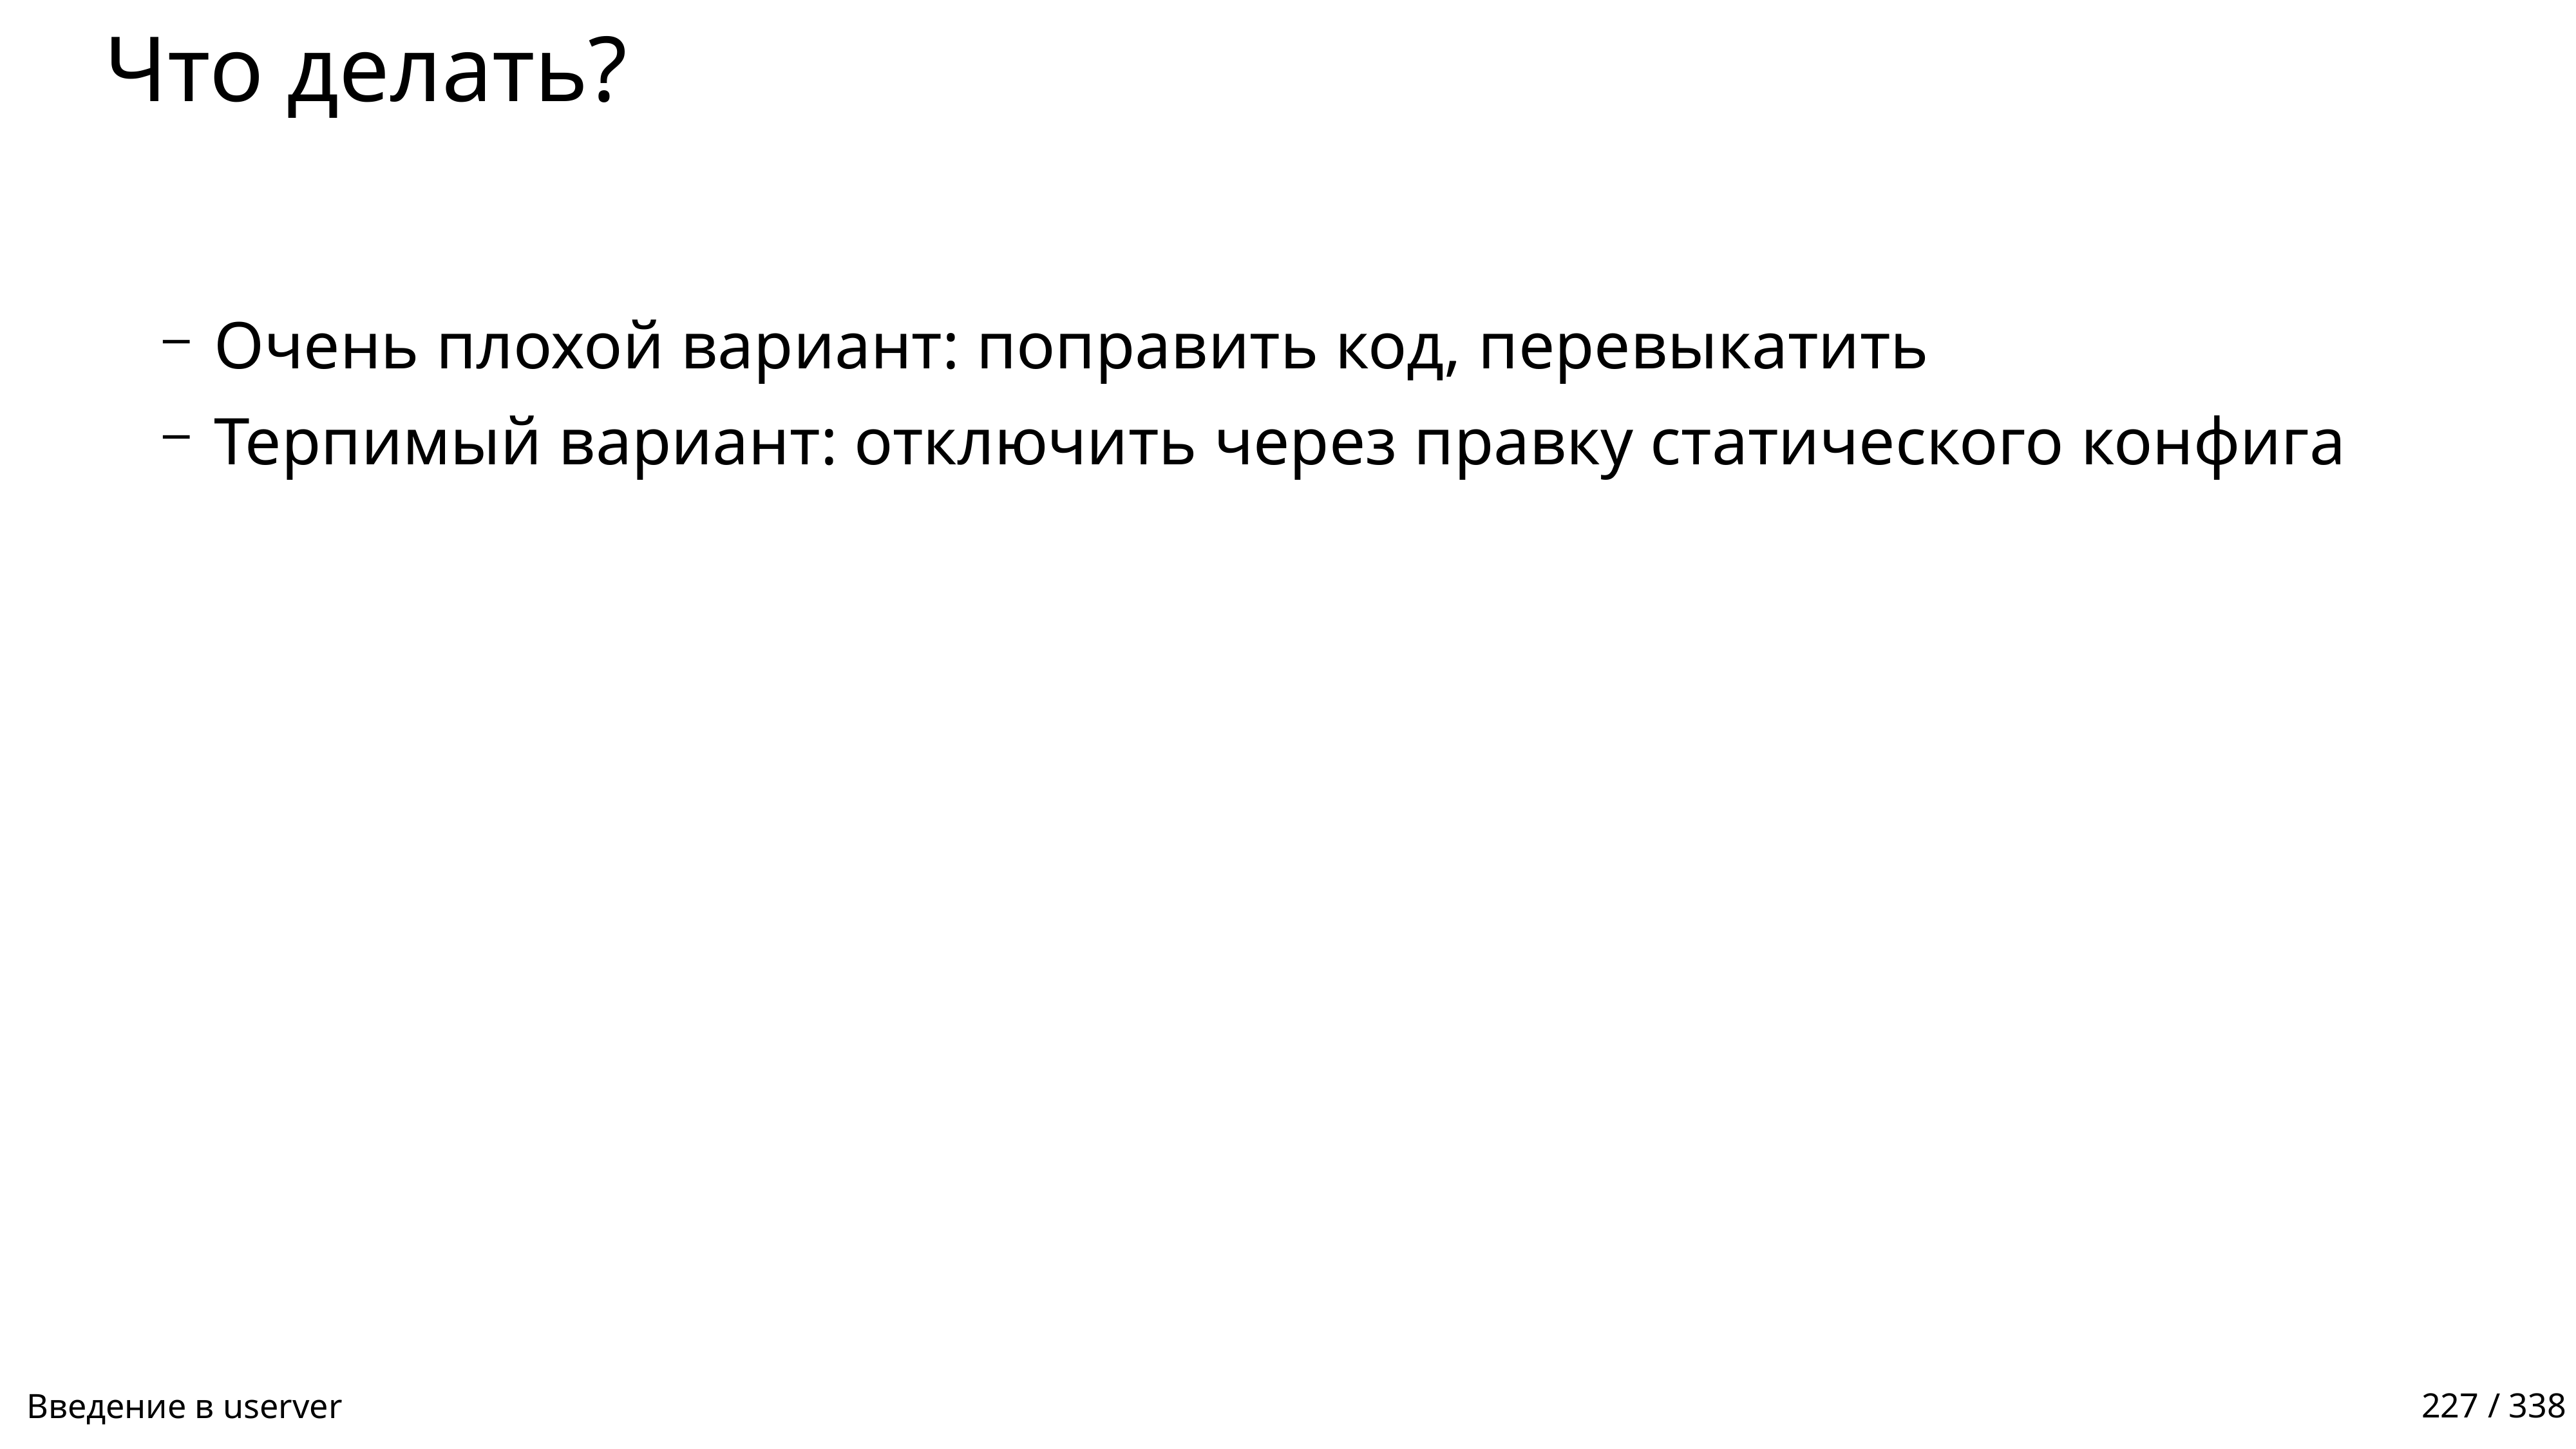

Что делать?
# Очень плохой вариант: поправить код, перевыкатить
 Терпимый вариант: отключить через правку статического конфига
Введение в userver